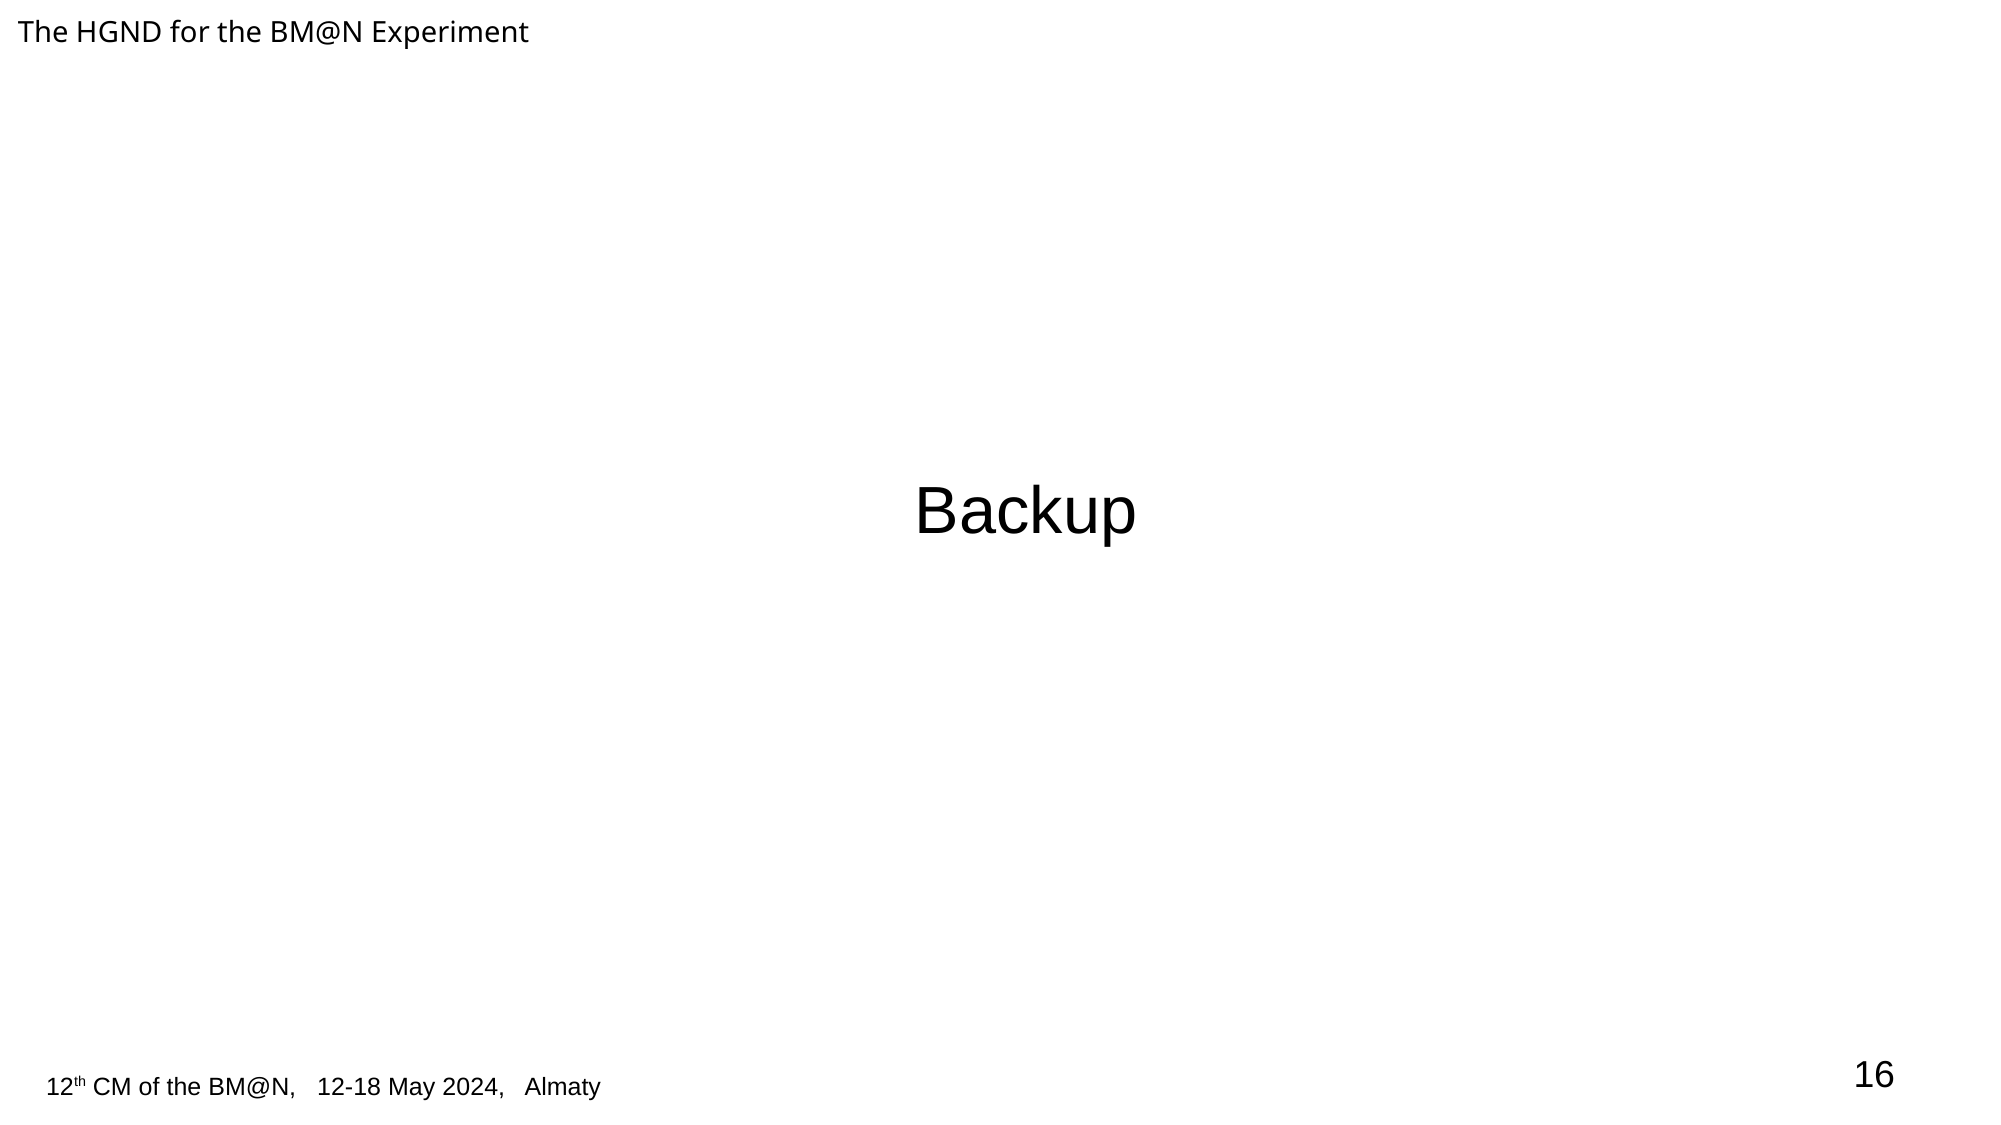

The HGND for the BM@N Experiment
Backup
12th CM of the BM@N, 12-18 May 2024, Almaty